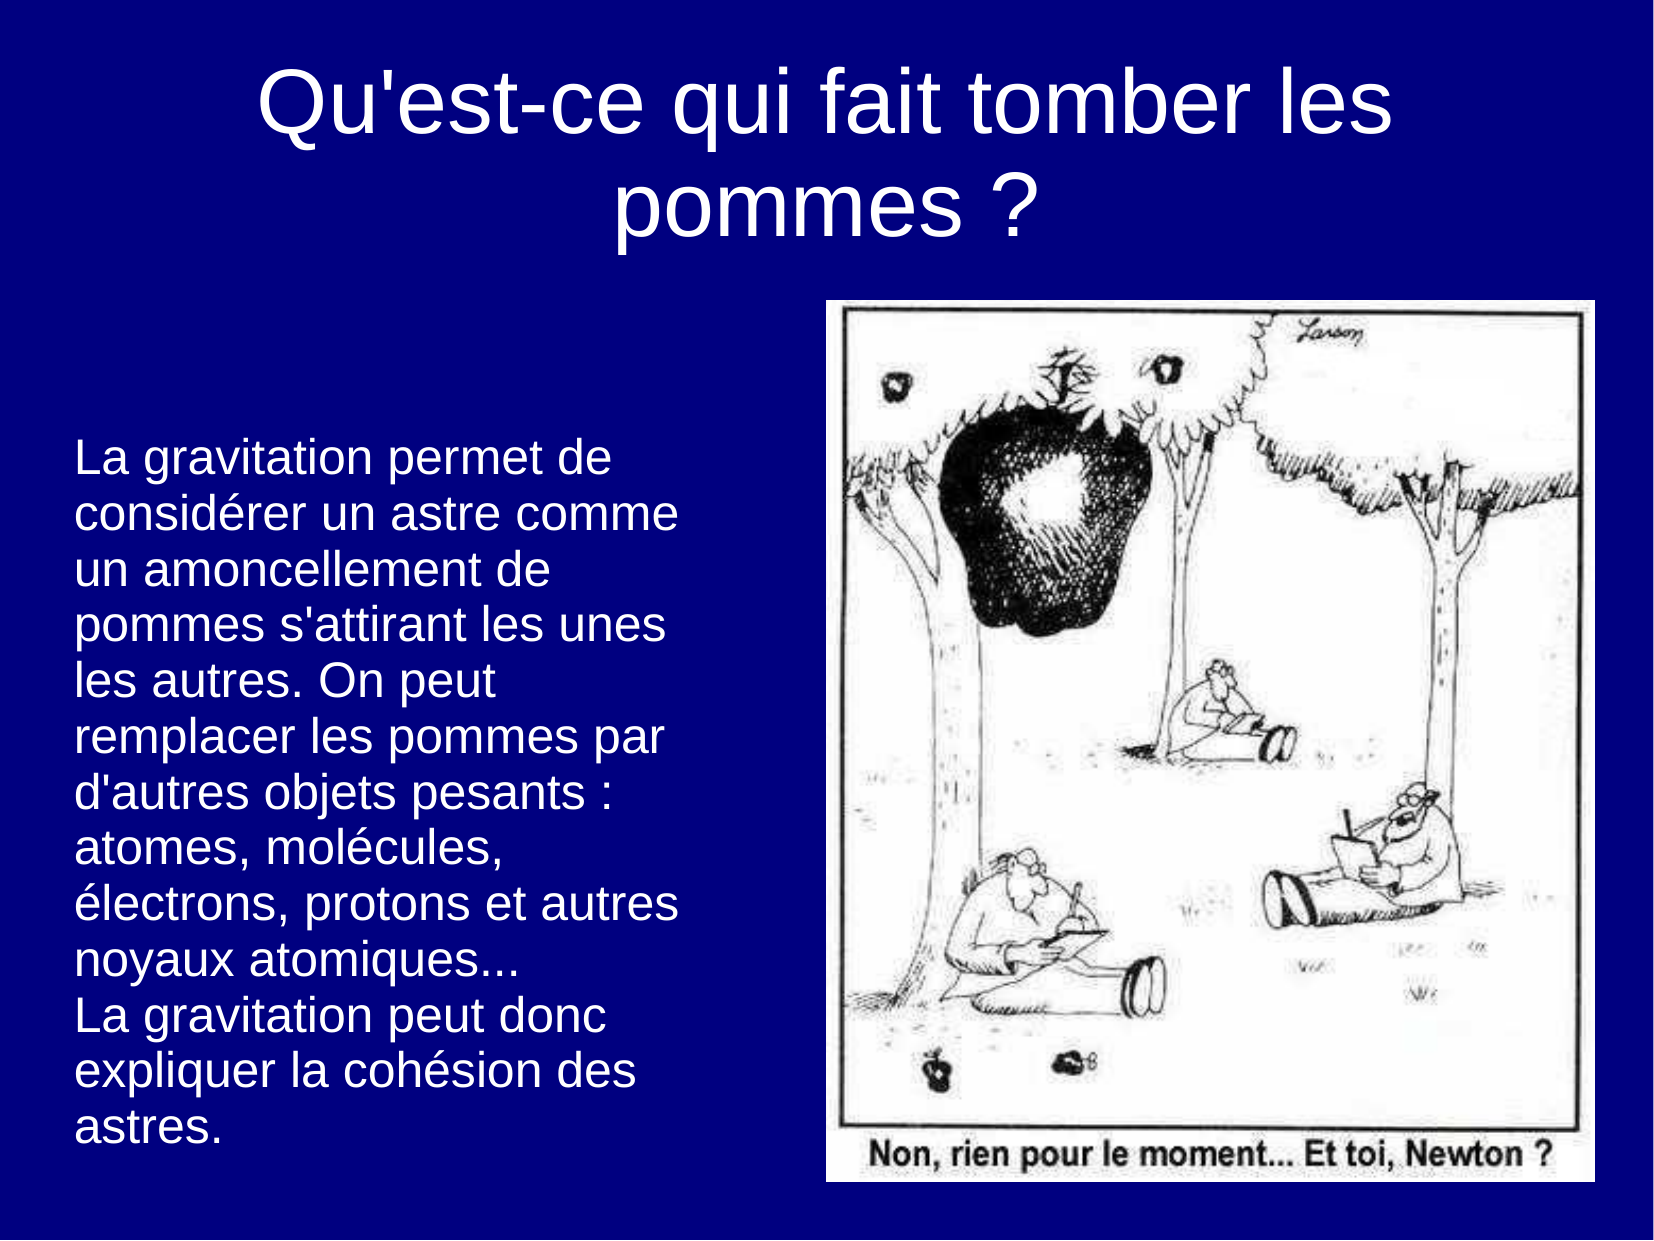

# Qu'est-ce qui fait tomber les pommes ?
La gravitation permet de considérer un astre comme un amoncellement de pommes s'attirant les unes les autres. On peut remplacer les pommes par d'autres objets pesants : atomes, molécules, électrons, protons et autres noyaux atomiques...
La gravitation peut donc expliquer la cohésion des astres.